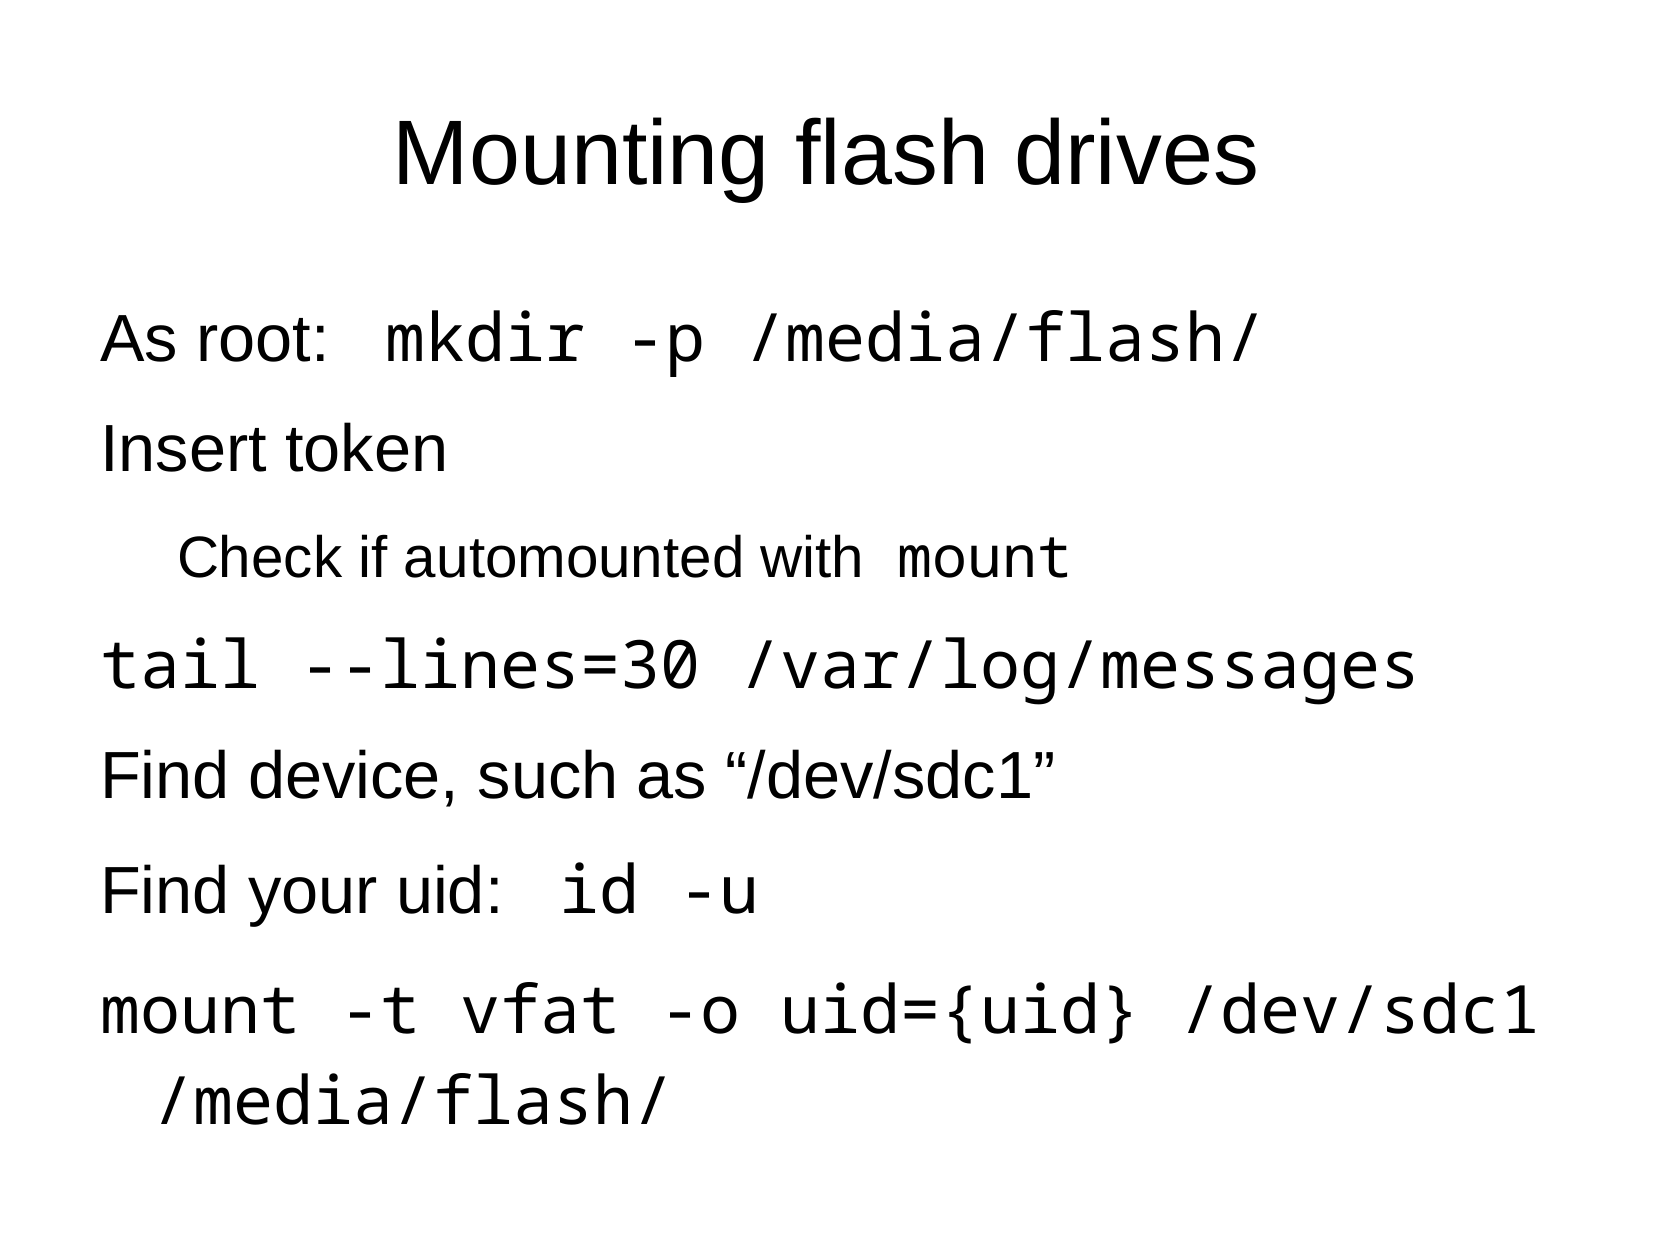

# Mounting flash drives
As root: mkdir -p /media/flash/
Insert token
Check if automounted with mount
tail --lines=30 /var/log/messages
Find device, such as “/dev/sdc1”
Find your uid: id -u
mount -t vfat -o uid={uid} /dev/sdc1 /media/flash/